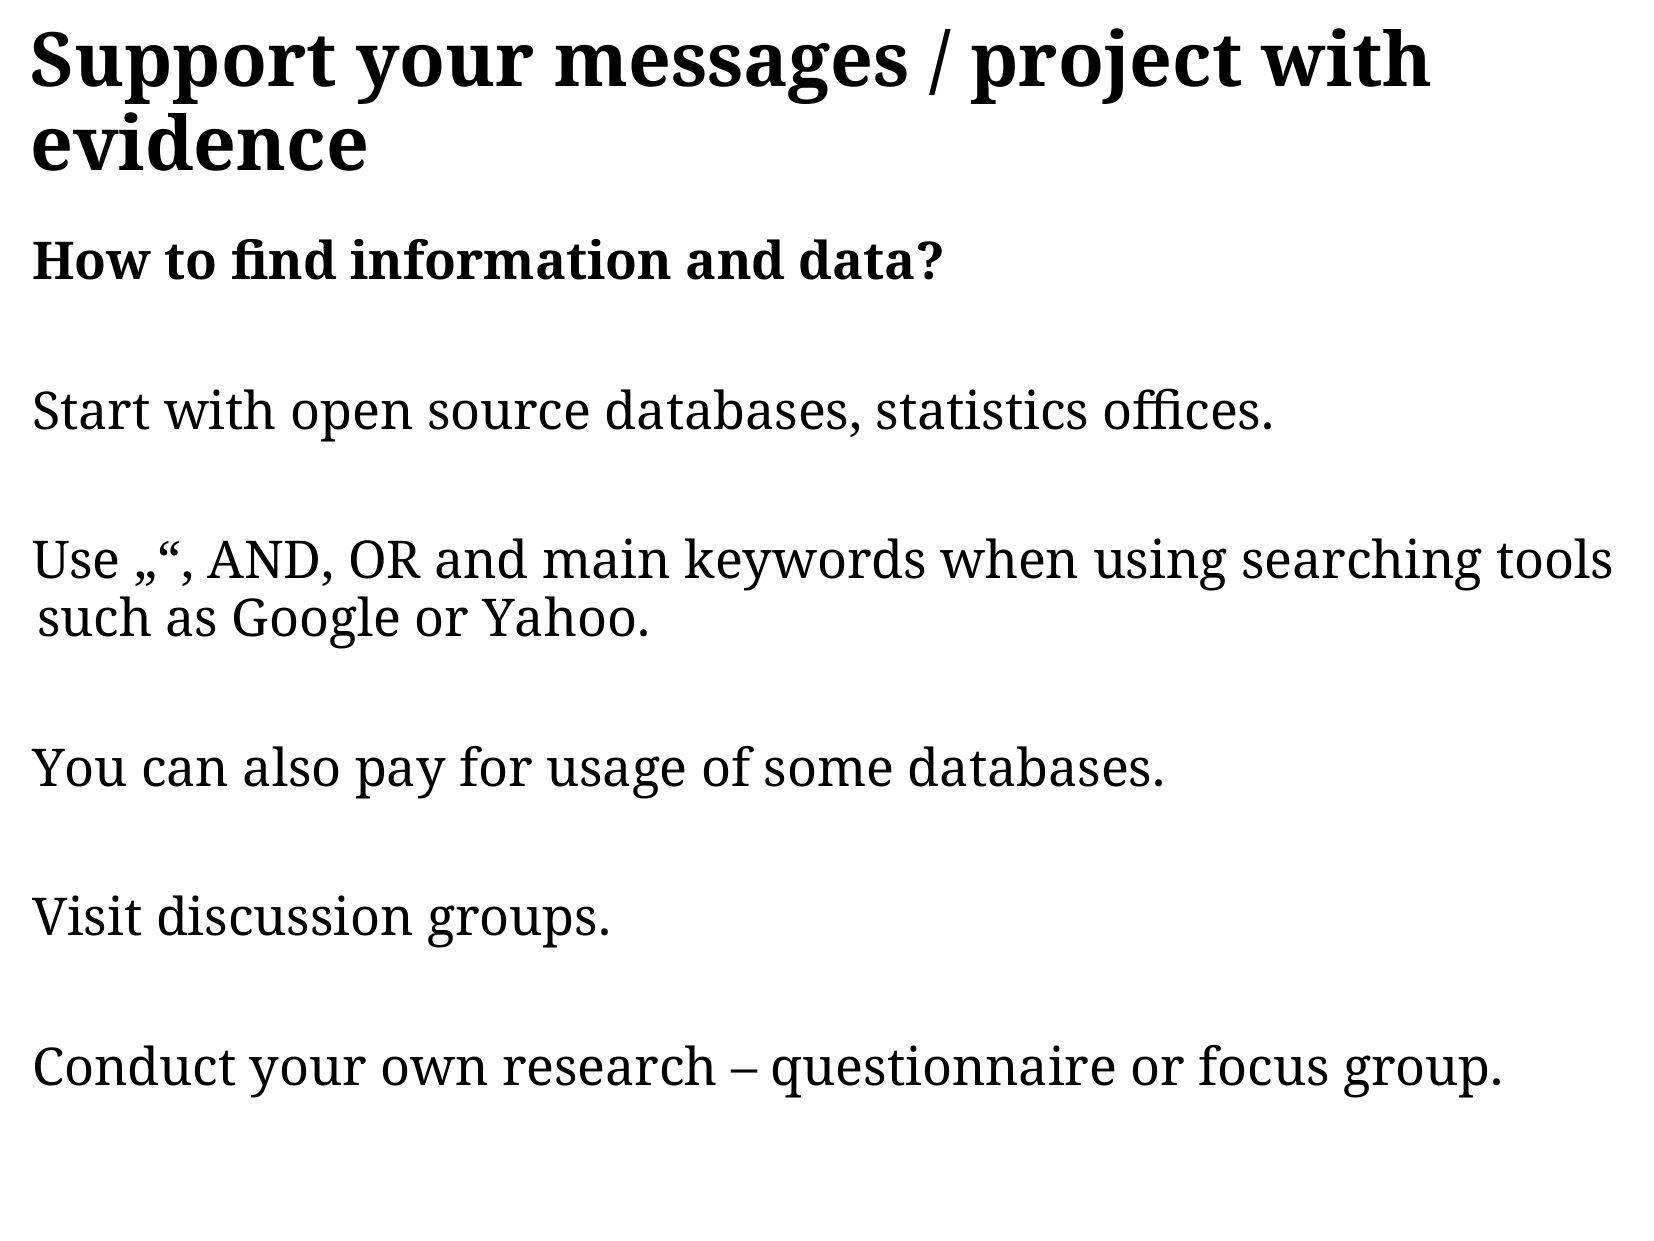

# Support your messages / project with evidence
How to find information and data?
Start with open source databases, statistics offices.
Use „“, AND, OR and main keywords when using searching tools such as Google or Yahoo.
You can also pay for usage of some databases.
Visit discussion groups.
Conduct your own research – questionnaire or focus group.